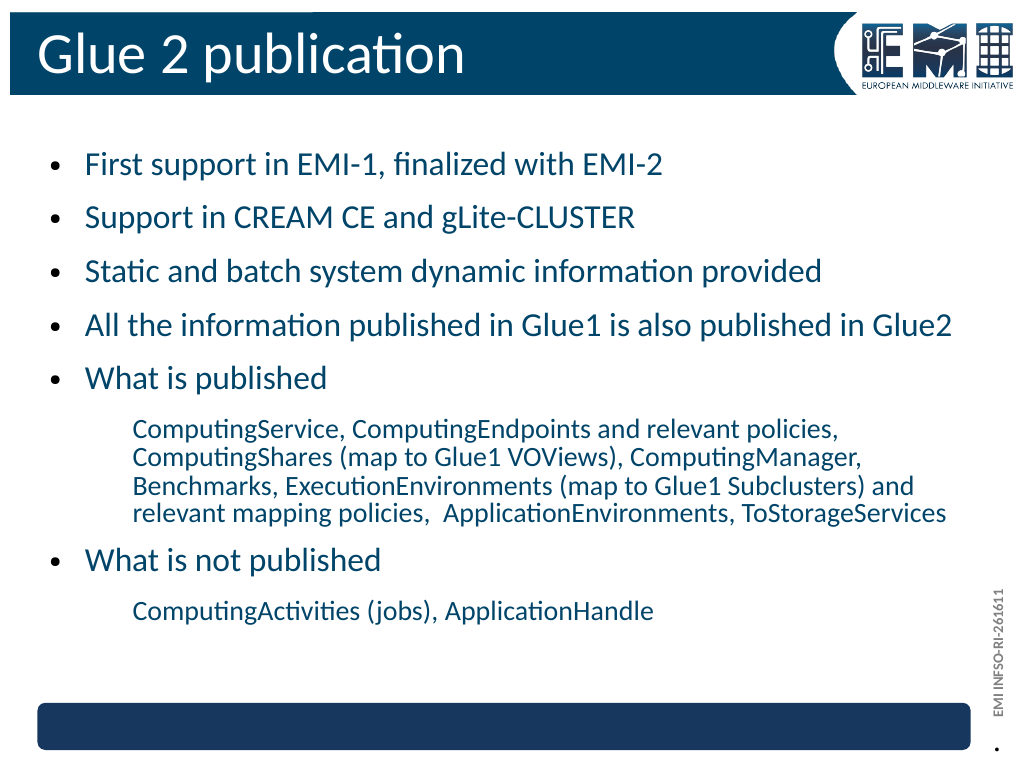

# Glue 2 publication
First support in EMI-1, finalized with EMI-2
Support in CREAM CE and gLite-CLUSTER
Static and batch system dynamic information provided
All the information published in Glue1 is also published in Glue2
What is published
ComputingService, ComputingEndpoints and relevant policies, ComputingShares (map to Glue1 VOViews), ComputingManager, Benchmarks, ExecutionEnvironments (map to Glue1 Subclusters) and relevant mapping policies, ApplicationEnvironments, ToStorageServices
What is not published
ComputingActivities (jobs), ApplicationHandle